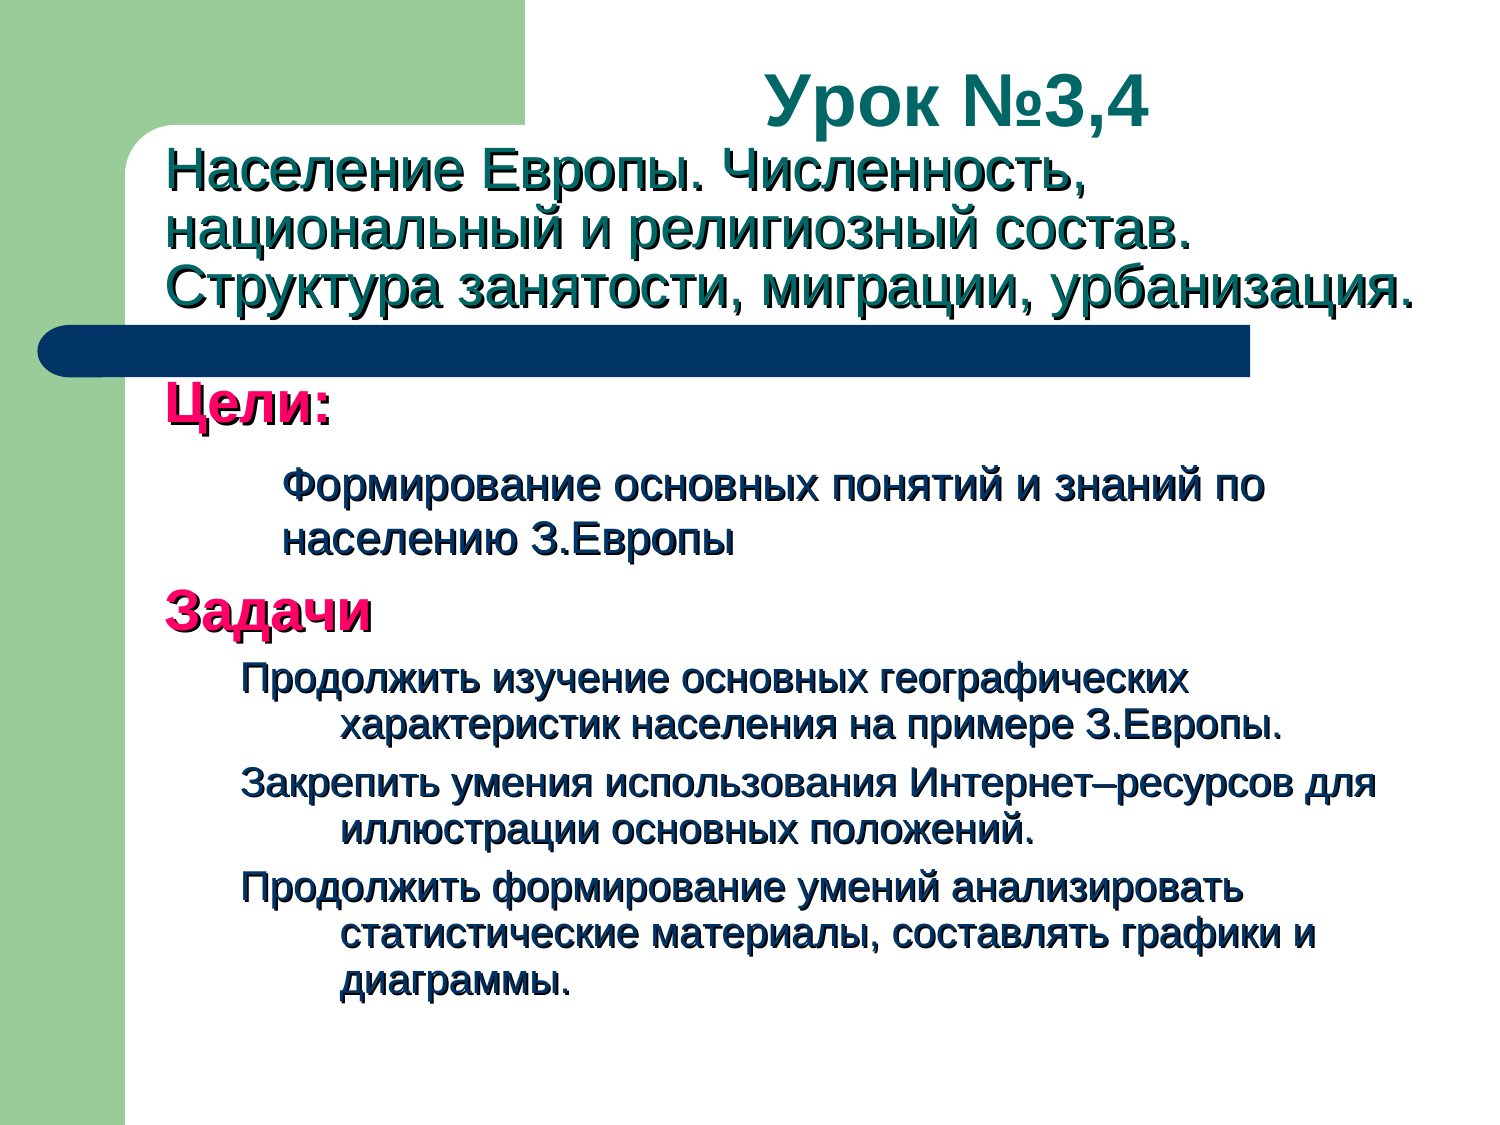

# Урок №3,4 Население Европы. Численность, национальный и религиозный состав. Структура занятости, миграции, урбанизация.
Цели:
	Формирование основных понятий и знаний по населению З.Европы
Задачи
Продолжить изучение основных географических характеристик населения на примере З.Европы.
Закрепить умения использования Интернет–ресурсов для иллюстрации основных положений.
Продолжить формирование умений анализировать статистические материалы, составлять графики и диаграммы.